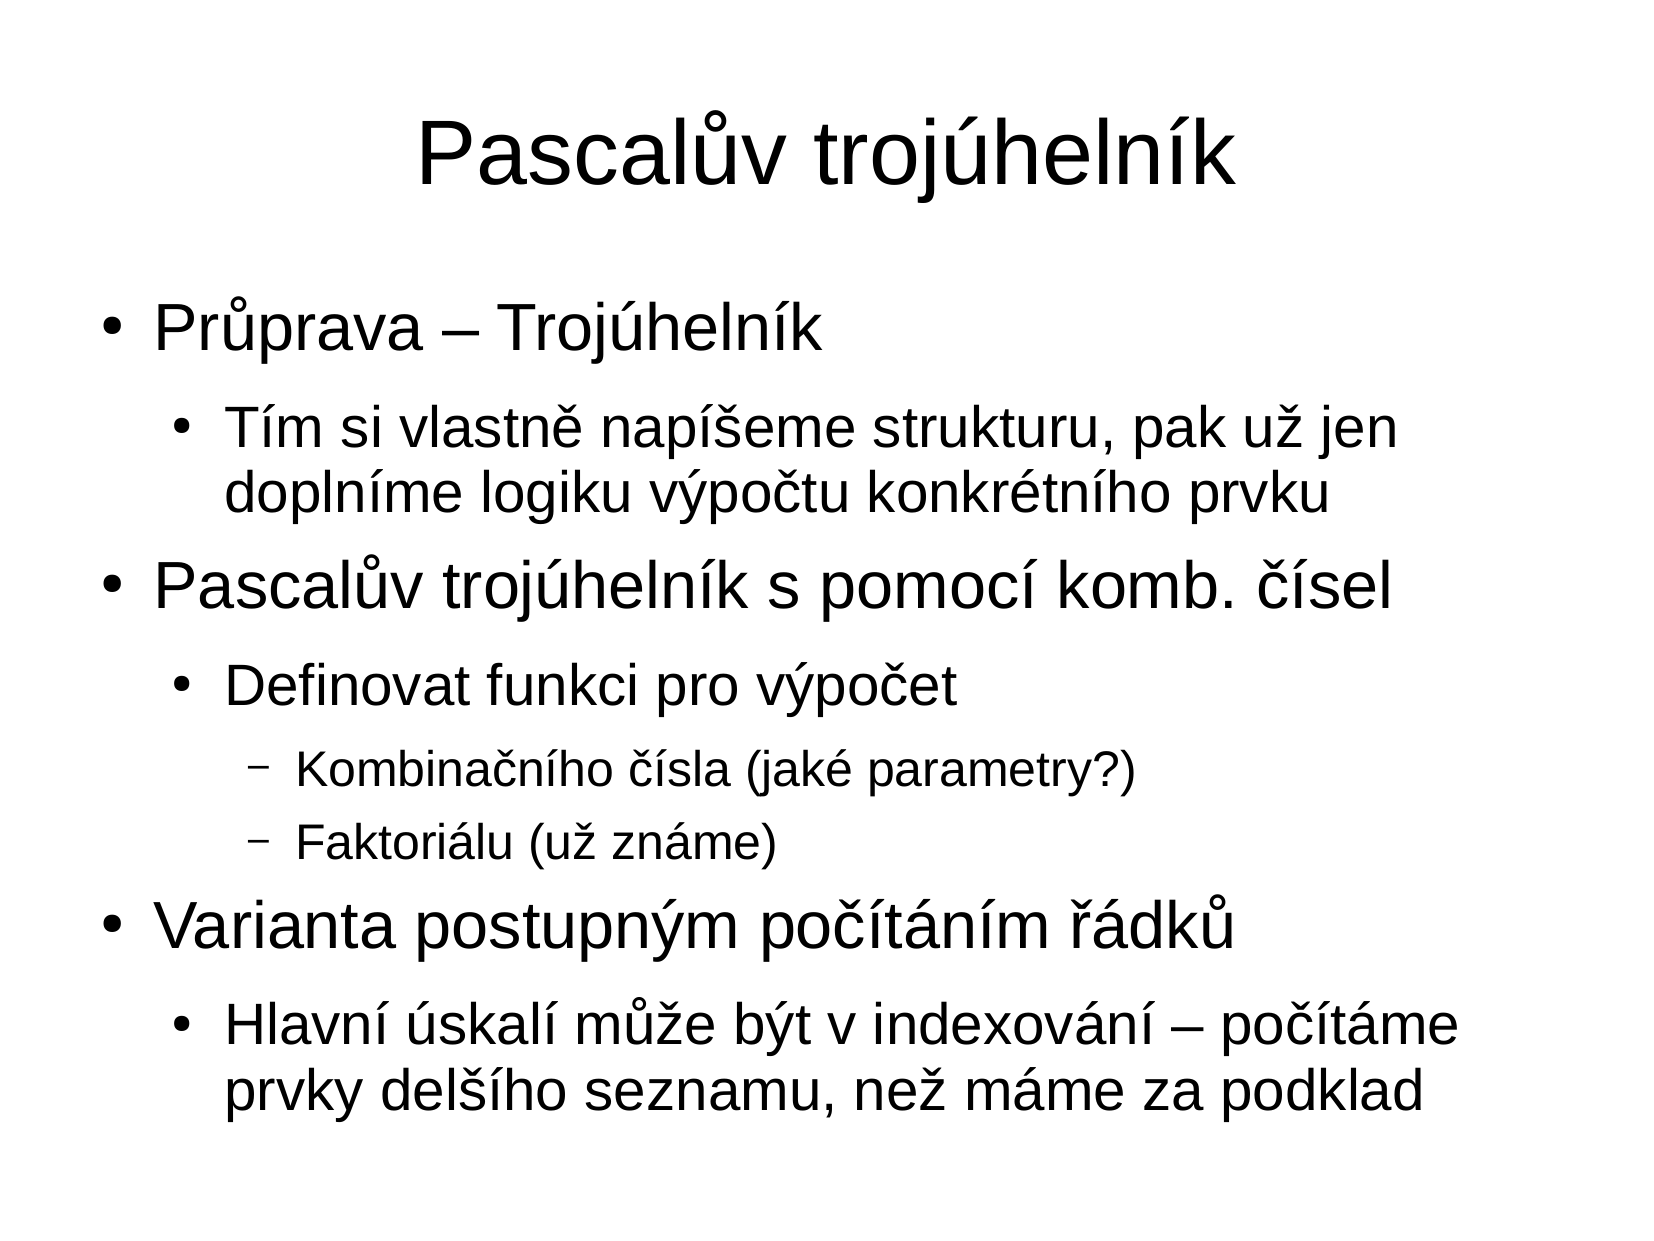

# Pascalův trojúhelník
Průprava – Trojúhelník
Tím si vlastně napíšeme strukturu, pak už jen doplníme logiku výpočtu konkrétního prvku
Pascalův trojúhelník s pomocí komb. čísel
Definovat funkci pro výpočet
Kombinačního čísla (jaké parametry?)
Faktoriálu (už známe)
Varianta postupným počítáním řádků
Hlavní úskalí může být v indexování – počítáme prvky delšího seznamu, než máme za podklad